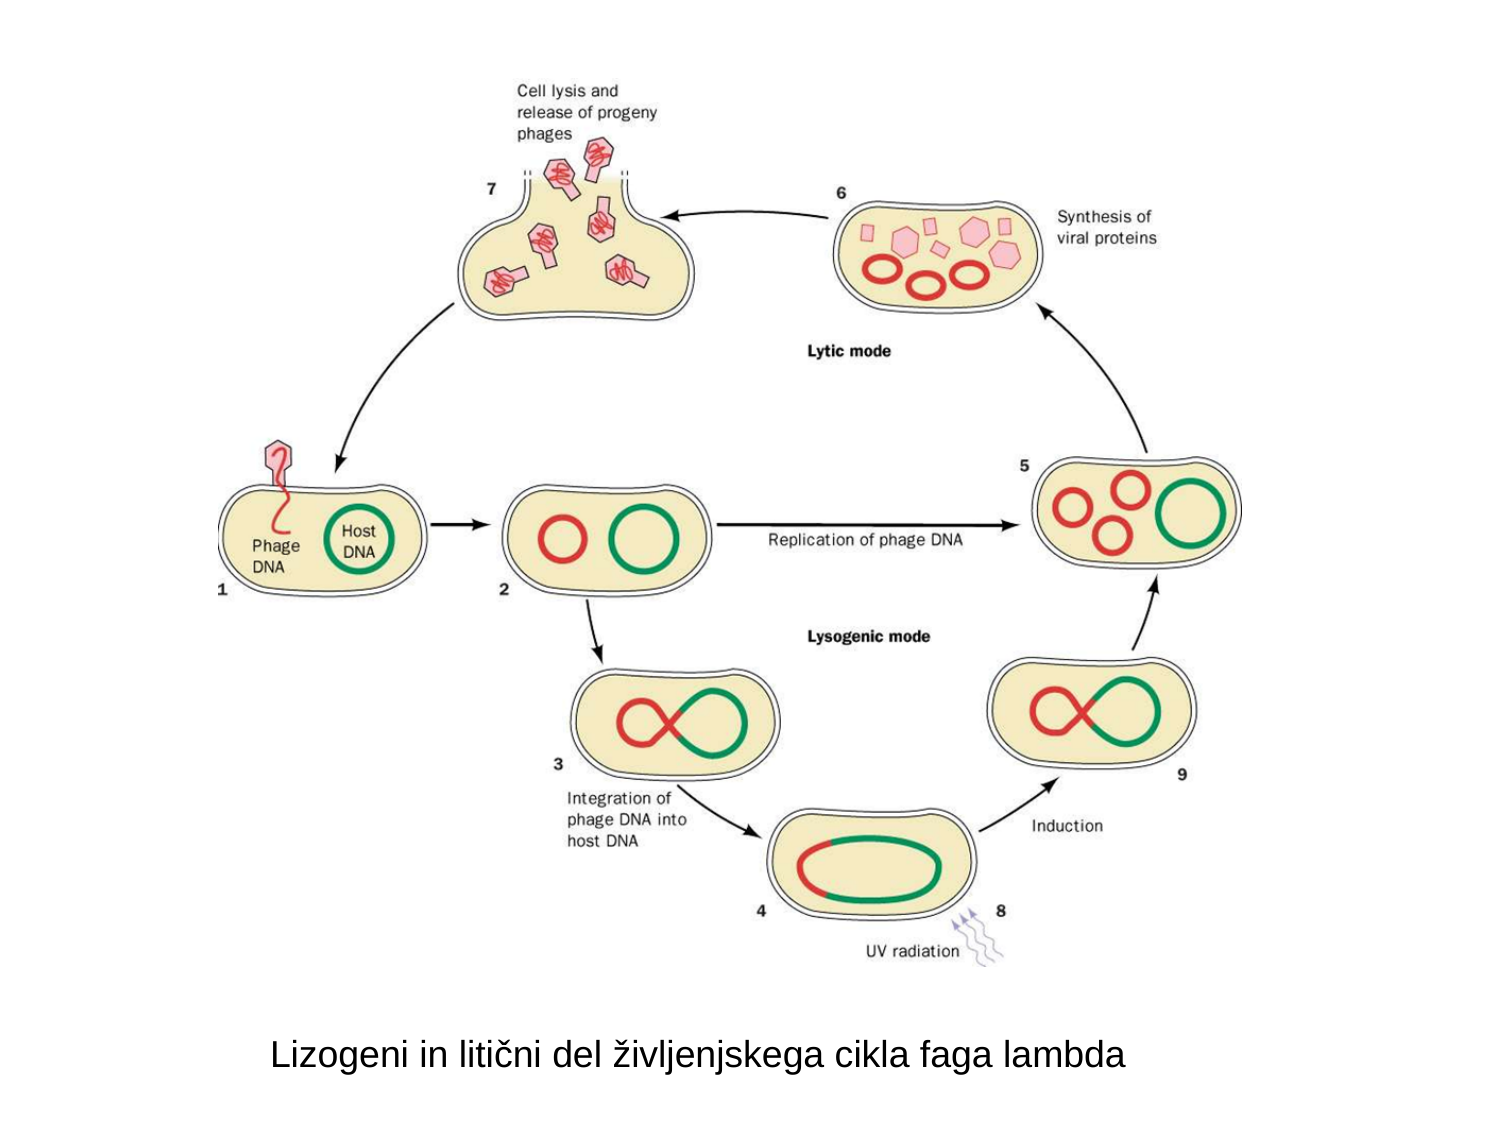

Lizogeni in litični del življenjskega cikla faga lambda